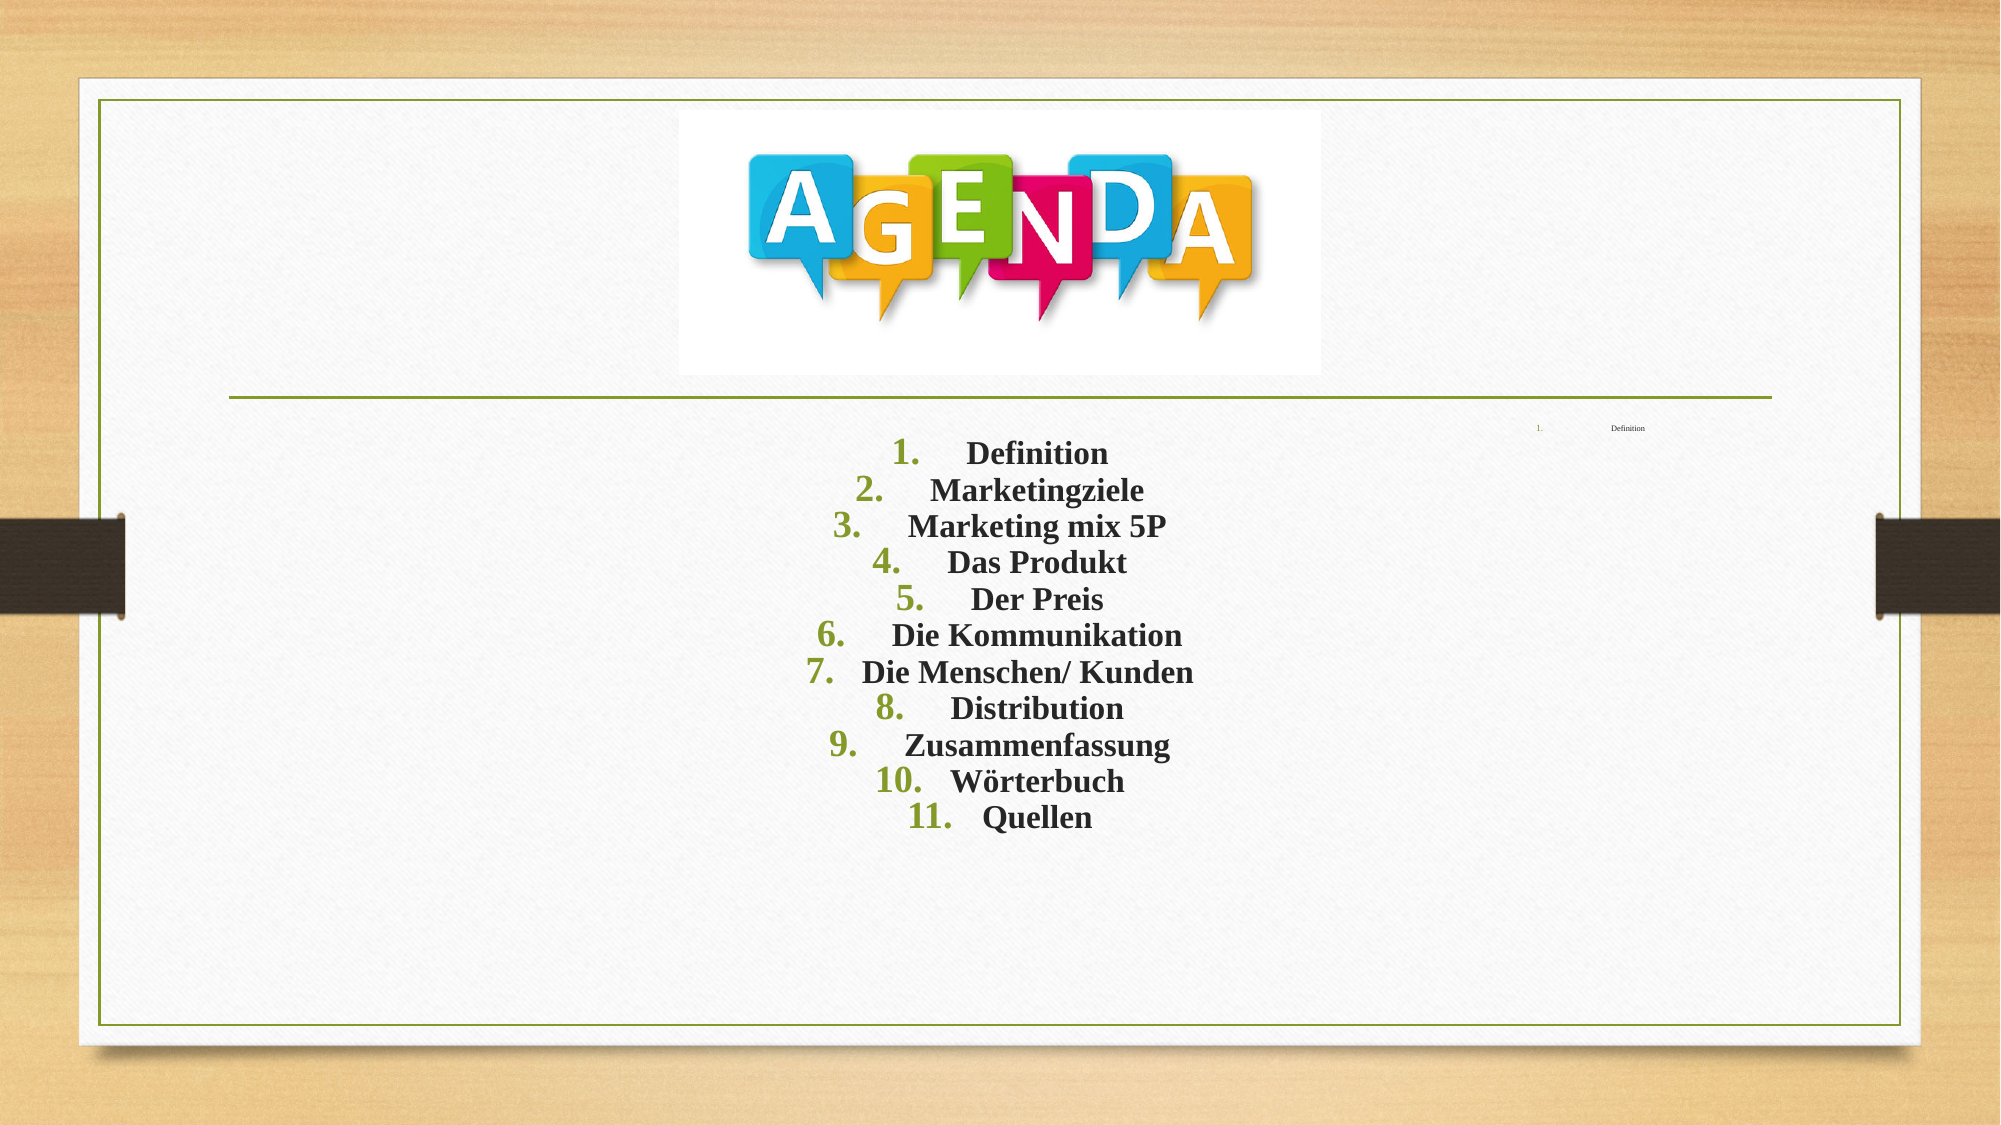

# 16
Definition
Definition
Marketingziele
Marketing mix 5P
Das Produkt
Der Preis
Die Kommunikation
Die Menschen/ Kunden
Distribution
Zusammenfassung
Wörterbuch
Quellen